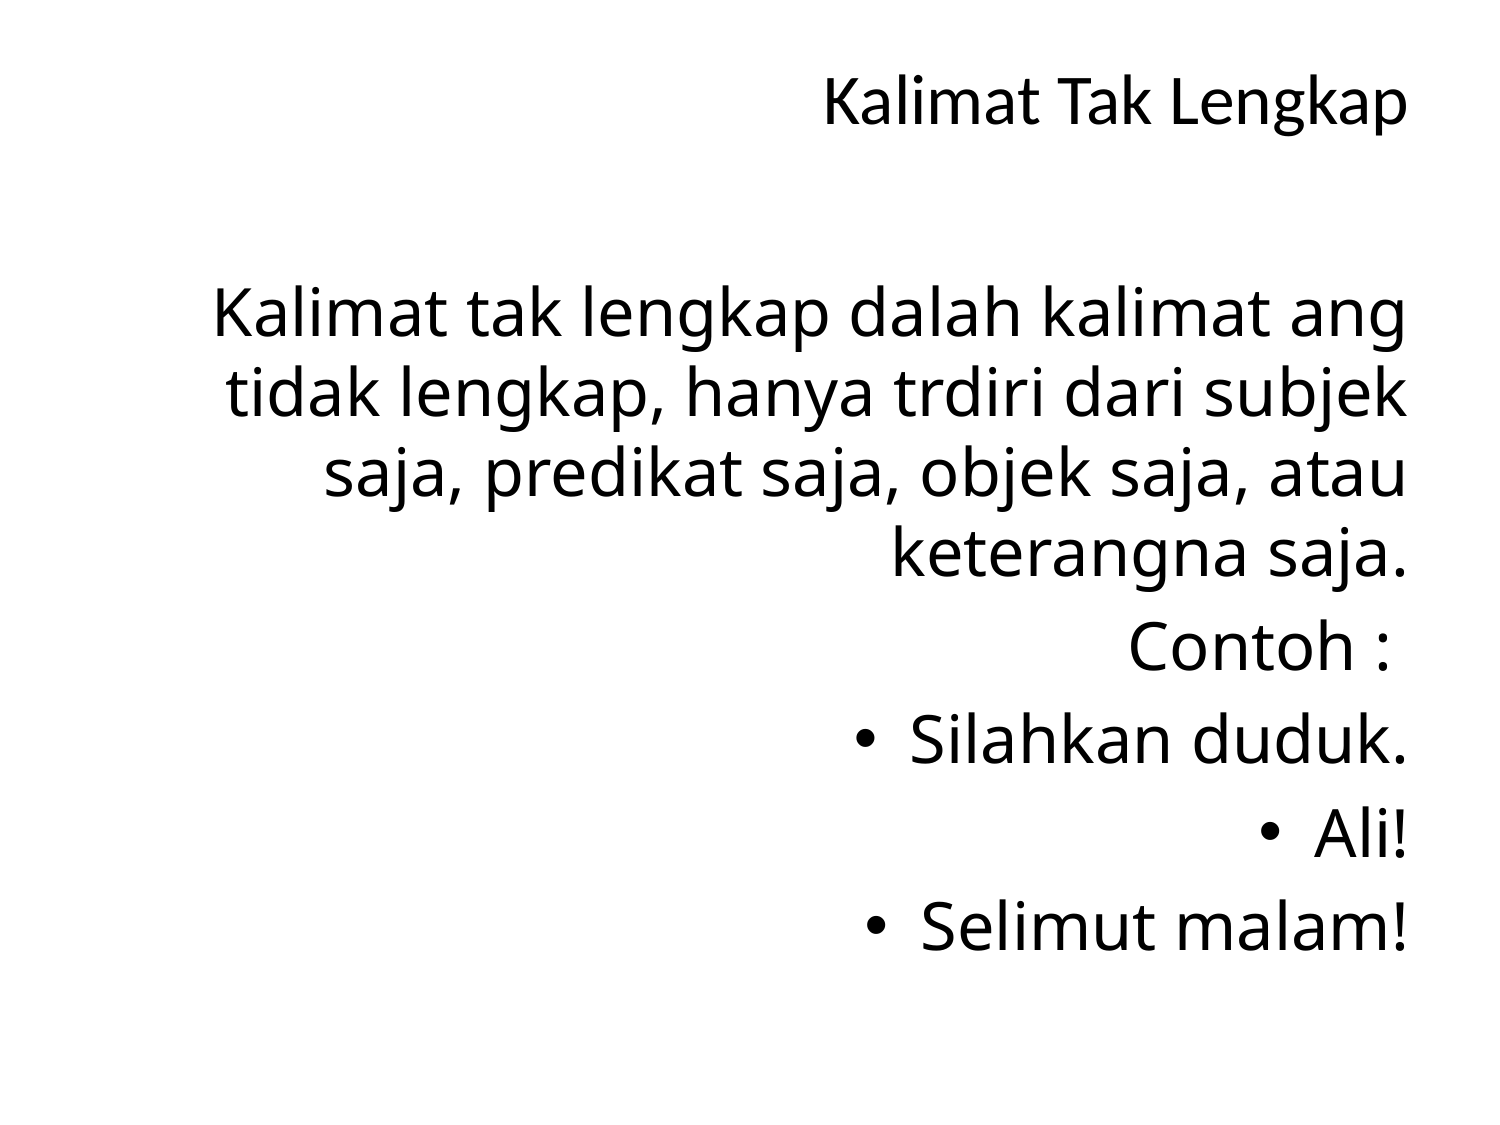

# Kalimat Tak Lengkap
Kalimat tak lengkap dalah kalimat ang tidak lengkap, hanya trdiri dari subjek saja, predikat saja, objek saja, atau keterangna saja.
Contoh :
Silahkan duduk.
Ali!
Selimut malam!